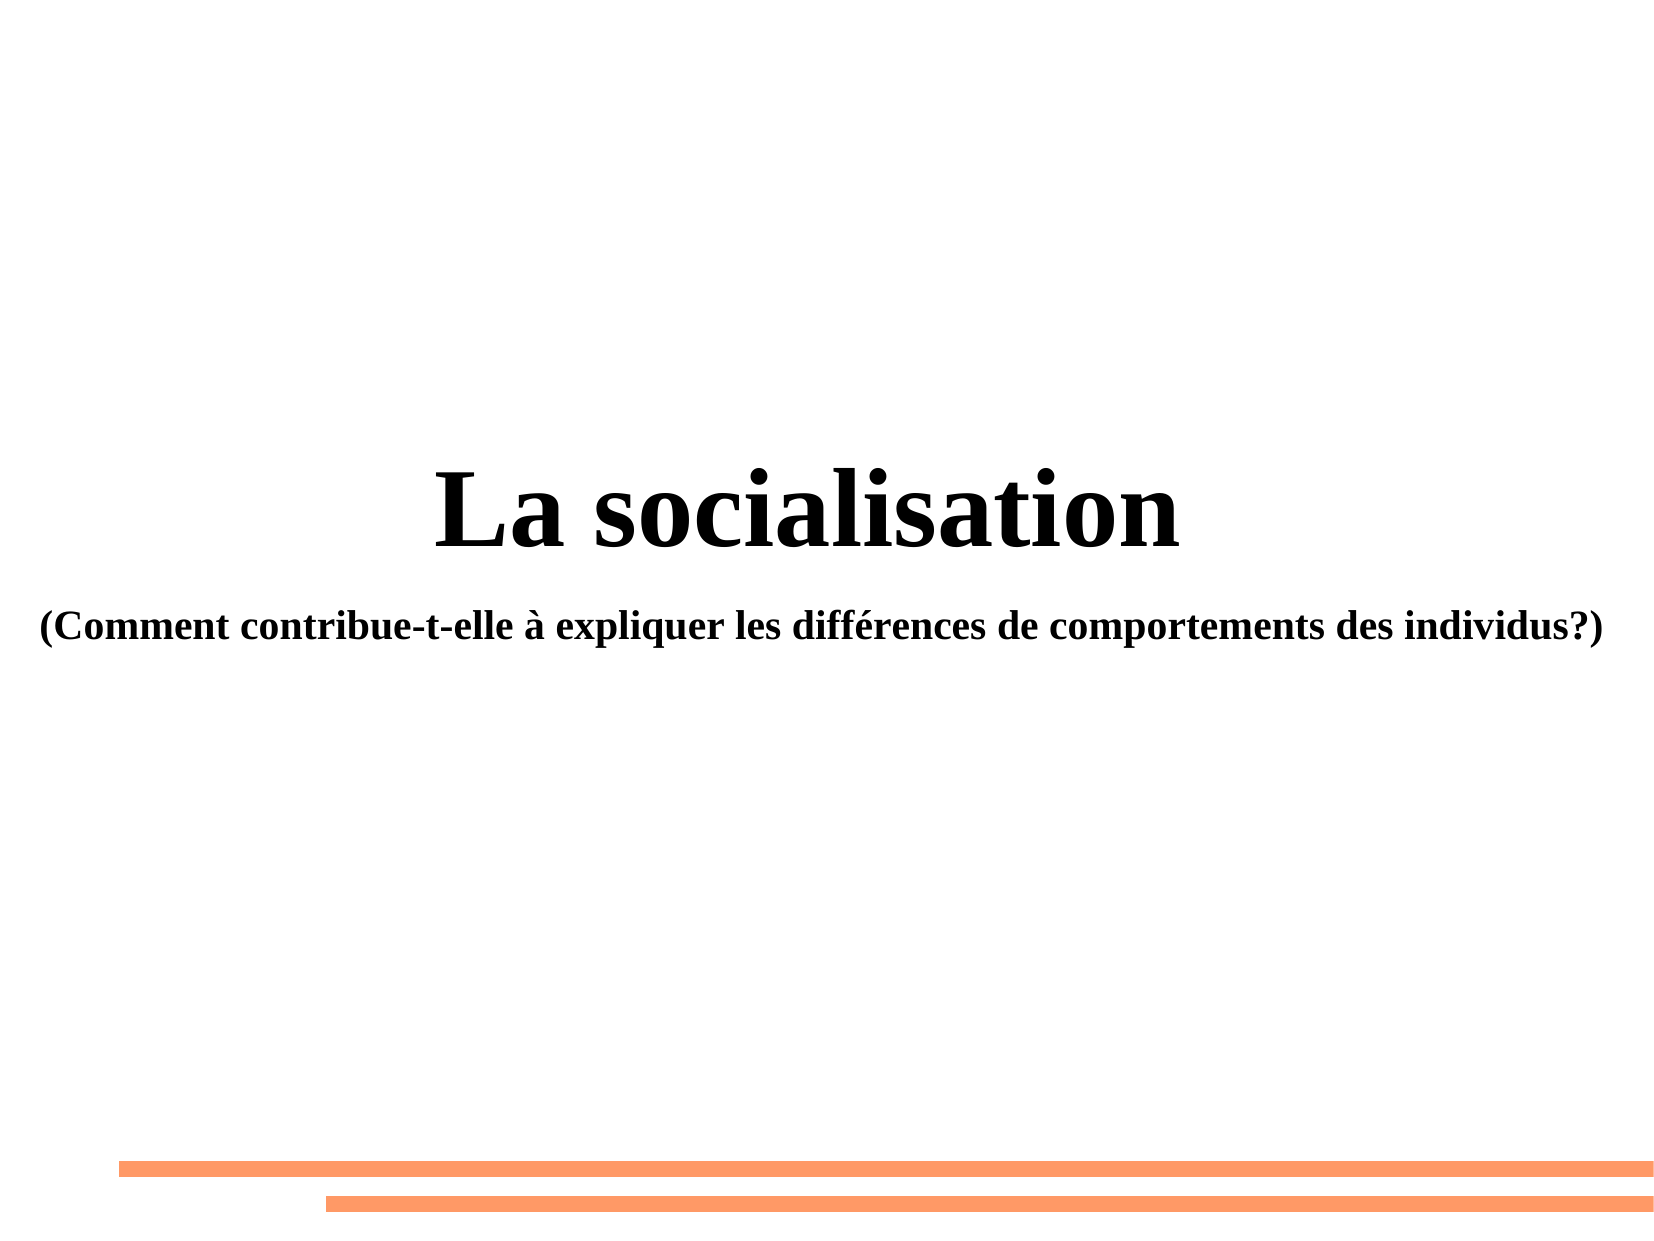

# La socialisation
(Comment contribue-t-elle à expliquer les différences de comportements des individus?)
Université de La Rochelle
 2019